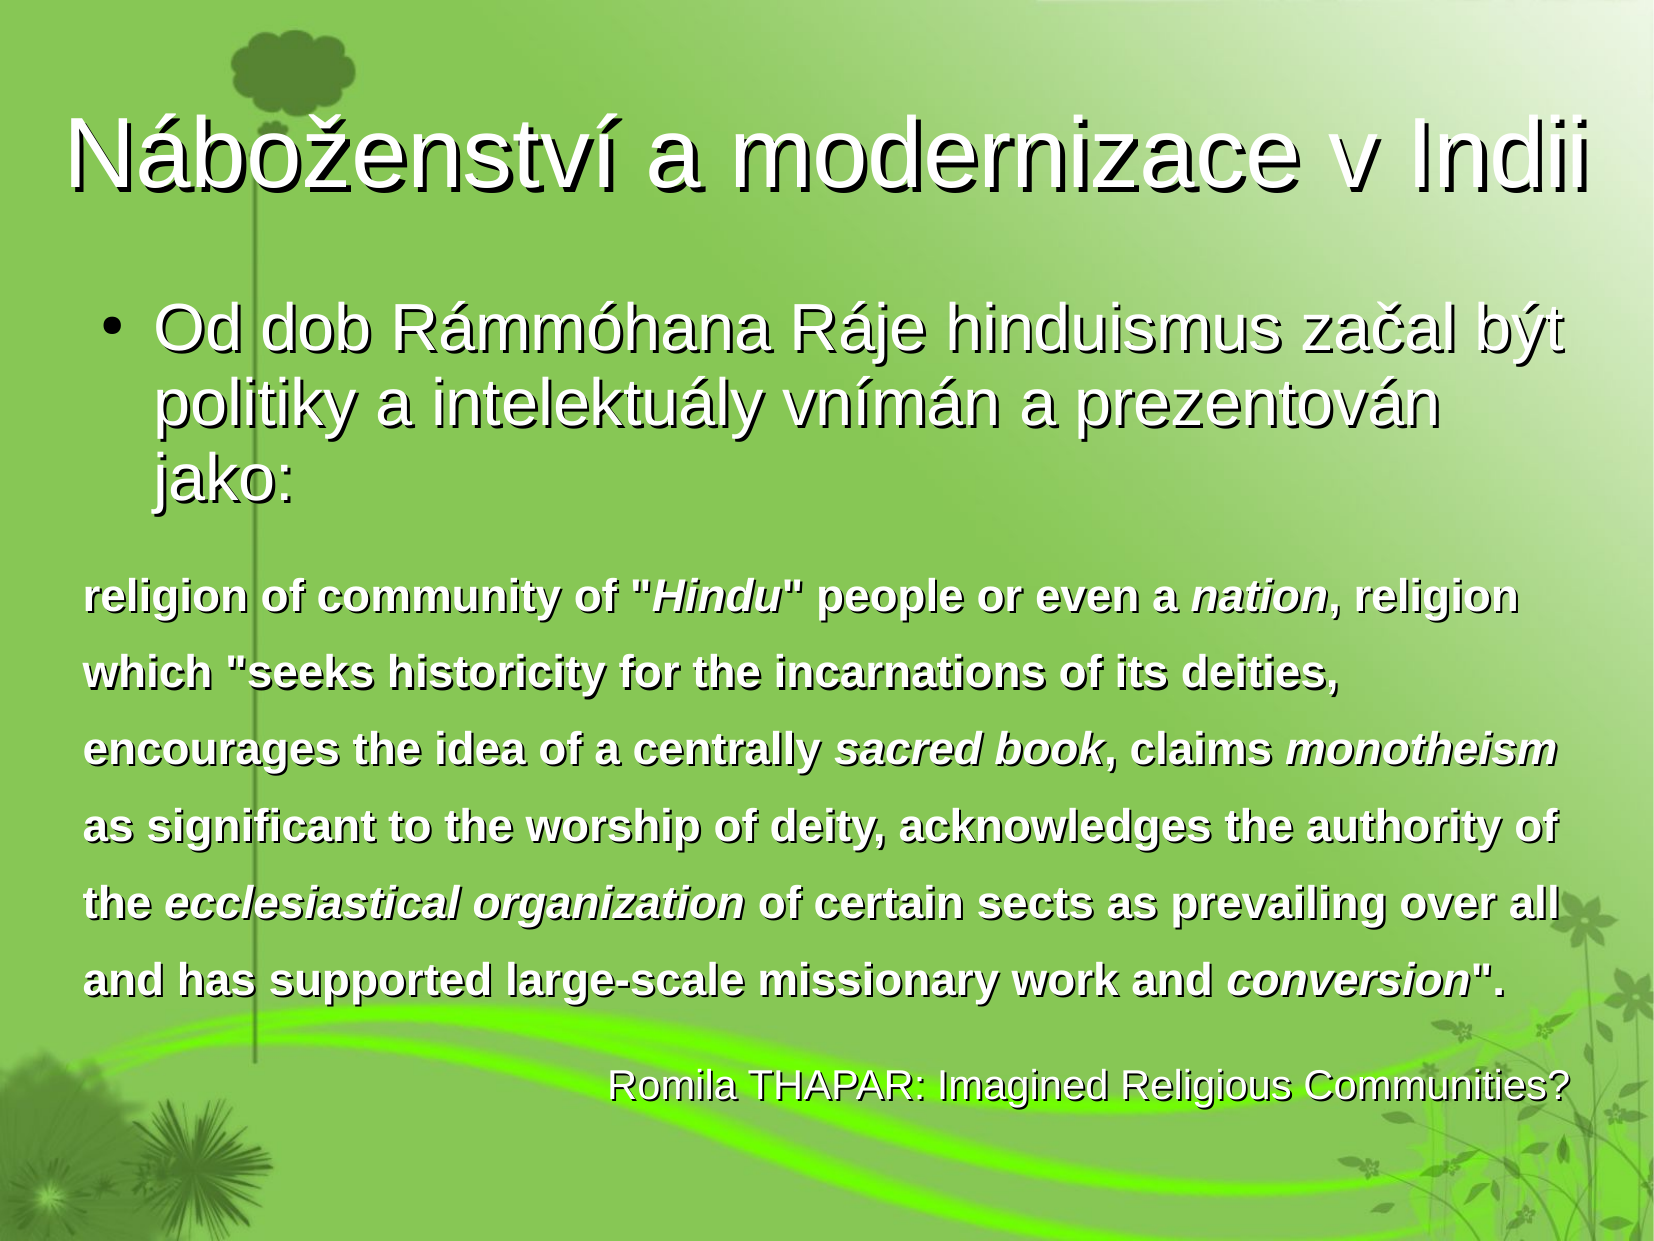

# Náboženství a modernizace v Indii
Od dob Rámmóhana Ráje hinduismus začal být politiky a intelektuály vnímán a prezentován jako:
religion of community of "Hindu" people or even a nation, religion which "seeks historicity for the incarnations of its deities, encourages the idea of a centrally sacred book, claims monotheism as significant to the worship of deity, acknowledges the authority of the ecclesiastical organization of certain sects as prevailing over all and has supported large-scale missionary work and conversion".
Romila THAPAR: Imagined Religious Communities?